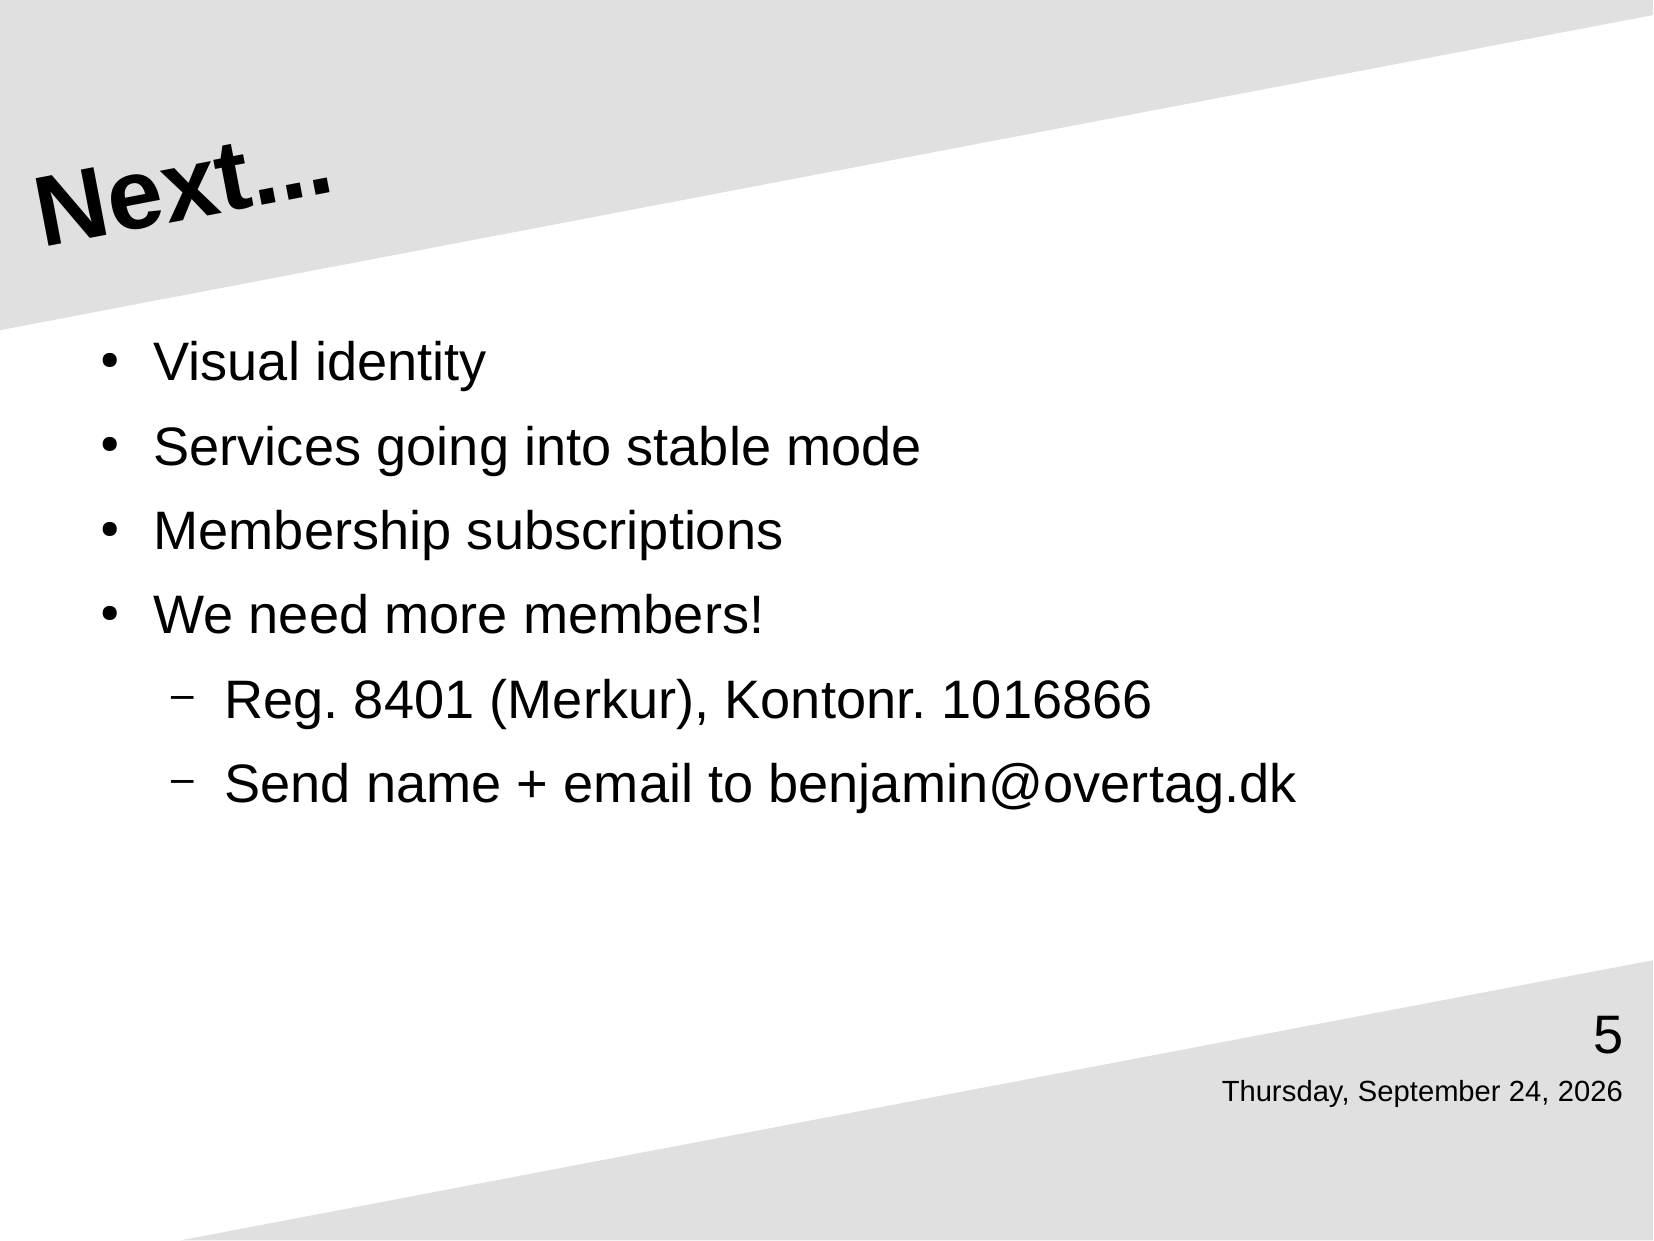

# Next...
Visual identity
Services going into stable mode
Membership subscriptions
We need more members!
Reg. 8401 (Merkur), Kontonr. 1016866
Send name + email to benjamin@overtag.dk
5